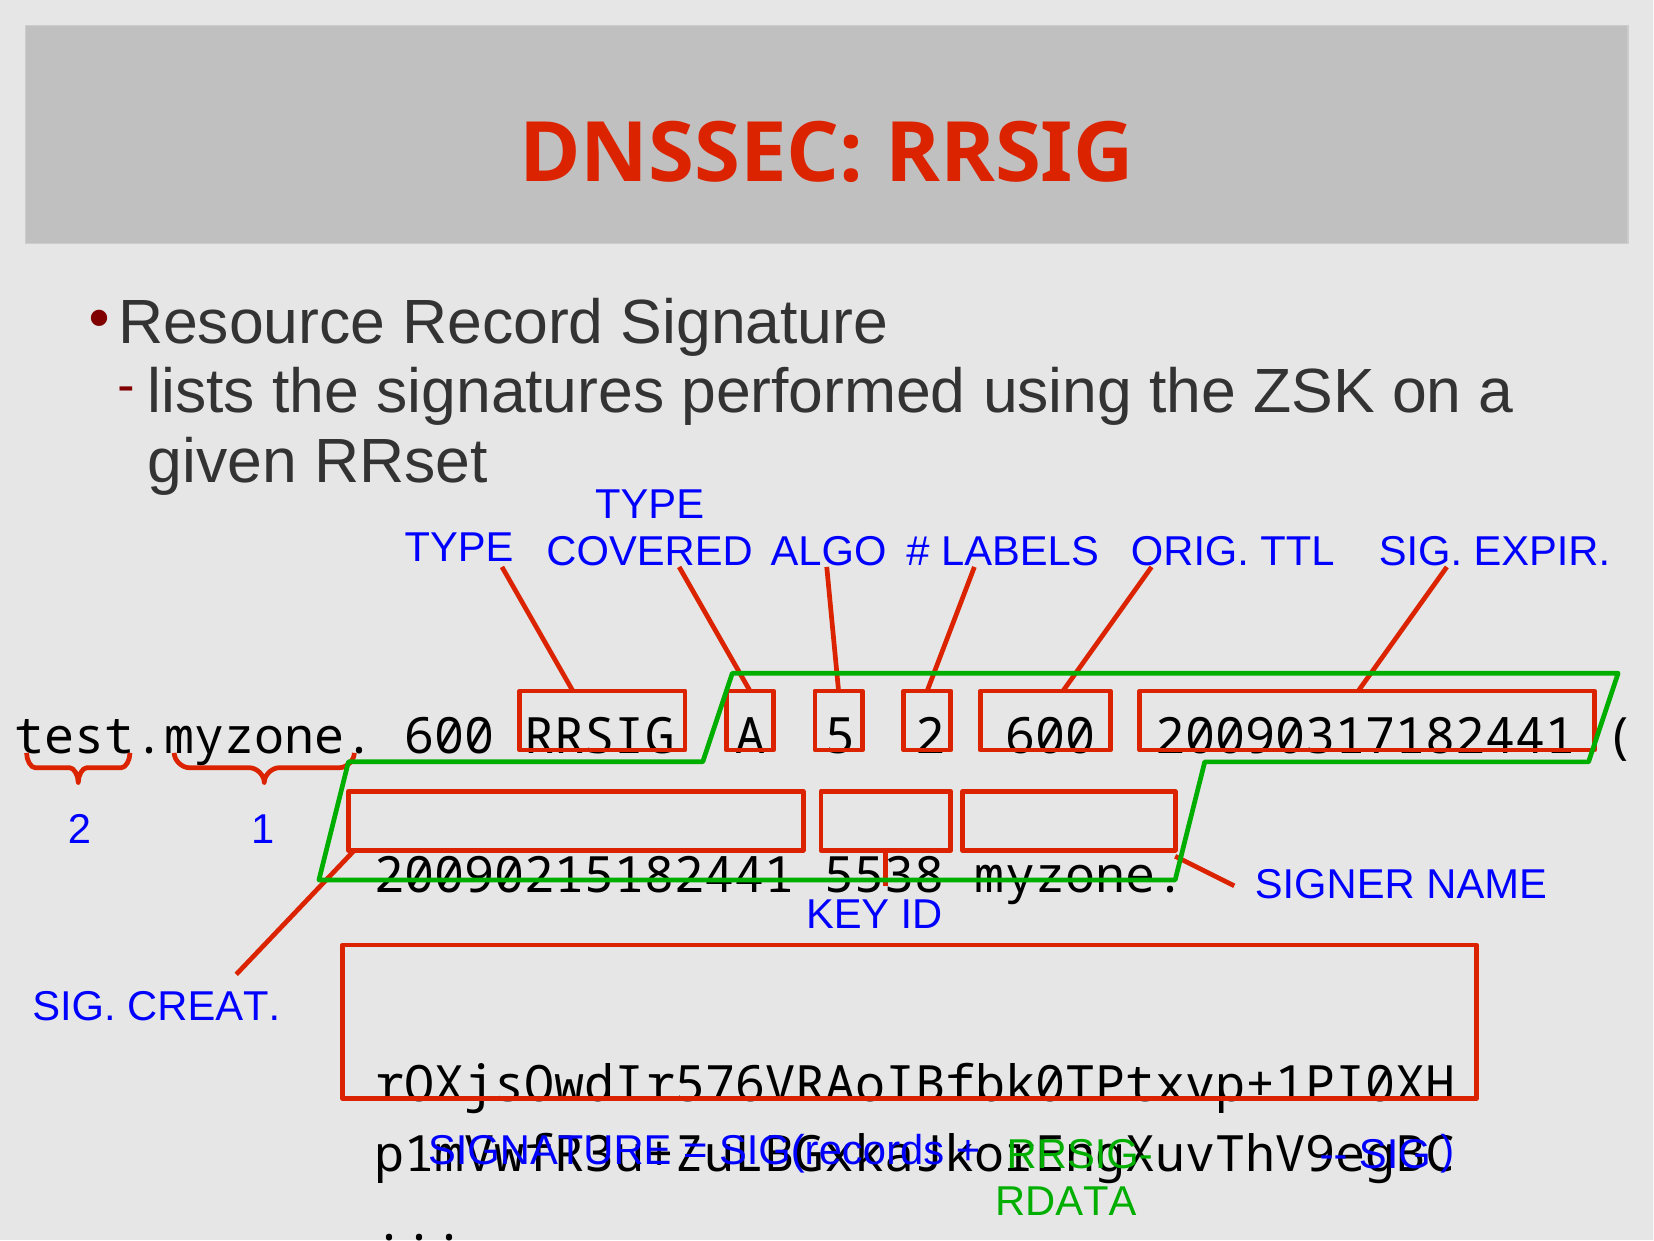

# DNSSEC: RRSIG
Resource Record Signature
lists the signatures performed using the ZSK on a given RRset
TYPE COVERED
TYPE
ALGO
# LABELS
ORIG. TTL
SIG. EXPIR.
test.myzone. 600 RRSIG A 5 2 600 20090317182441 (
 20090215182441 5538 myzone.
 rOXjsOwdIr576VRAoIBfbk0TPtxvp+1PI0XH
 p1mVwfR3u+ZuLBGxkaJkorEngXuvThV9egBC
 ...
 )
2
1
SIGNER NAME
KEY ID
SIG. CREAT.
SIGNATURE = SIG(records + )
 RRSIG-RDATA
 -- SIG